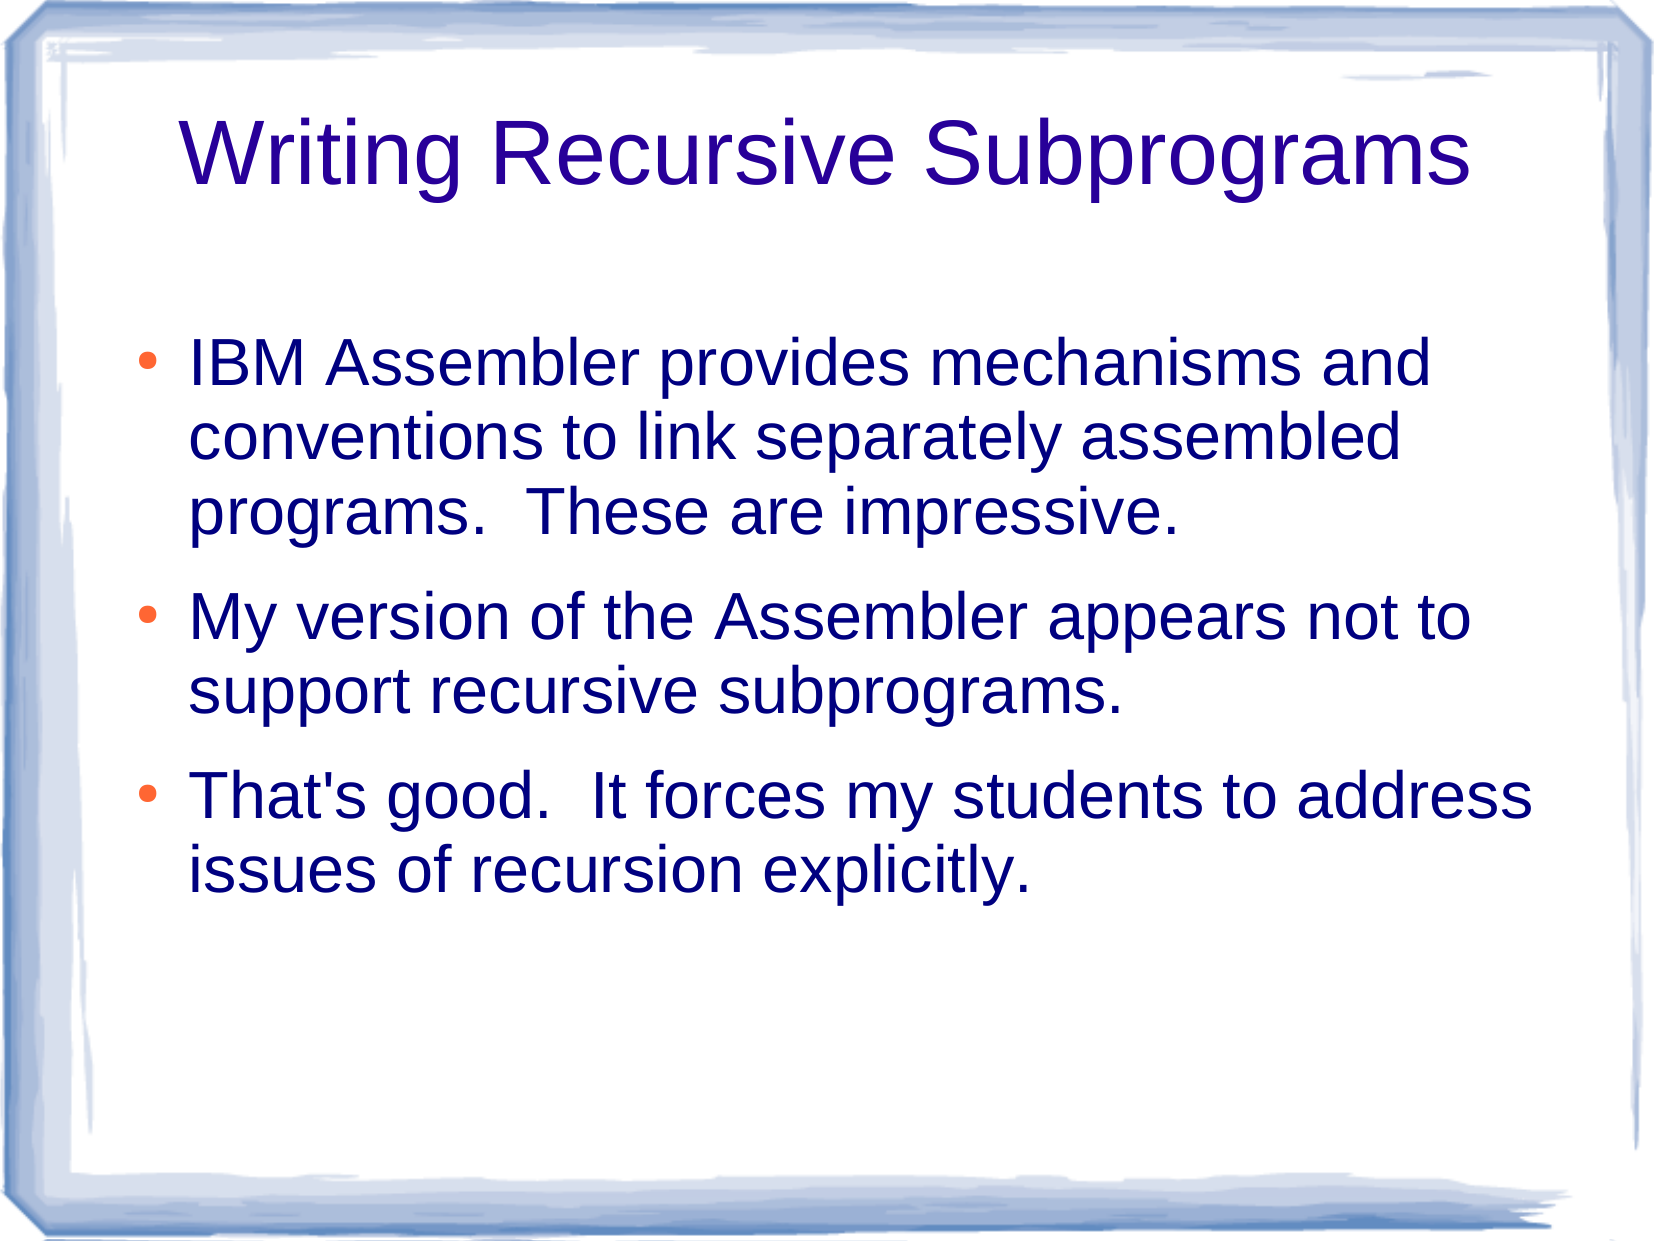

# Writing Recursive Subprograms
IBM Assembler provides mechanisms and conventions to link separately assembled programs. These are impressive.
My version of the Assembler appears not to support recursive subprograms.
That's good. It forces my students to address issues of recursion explicitly.